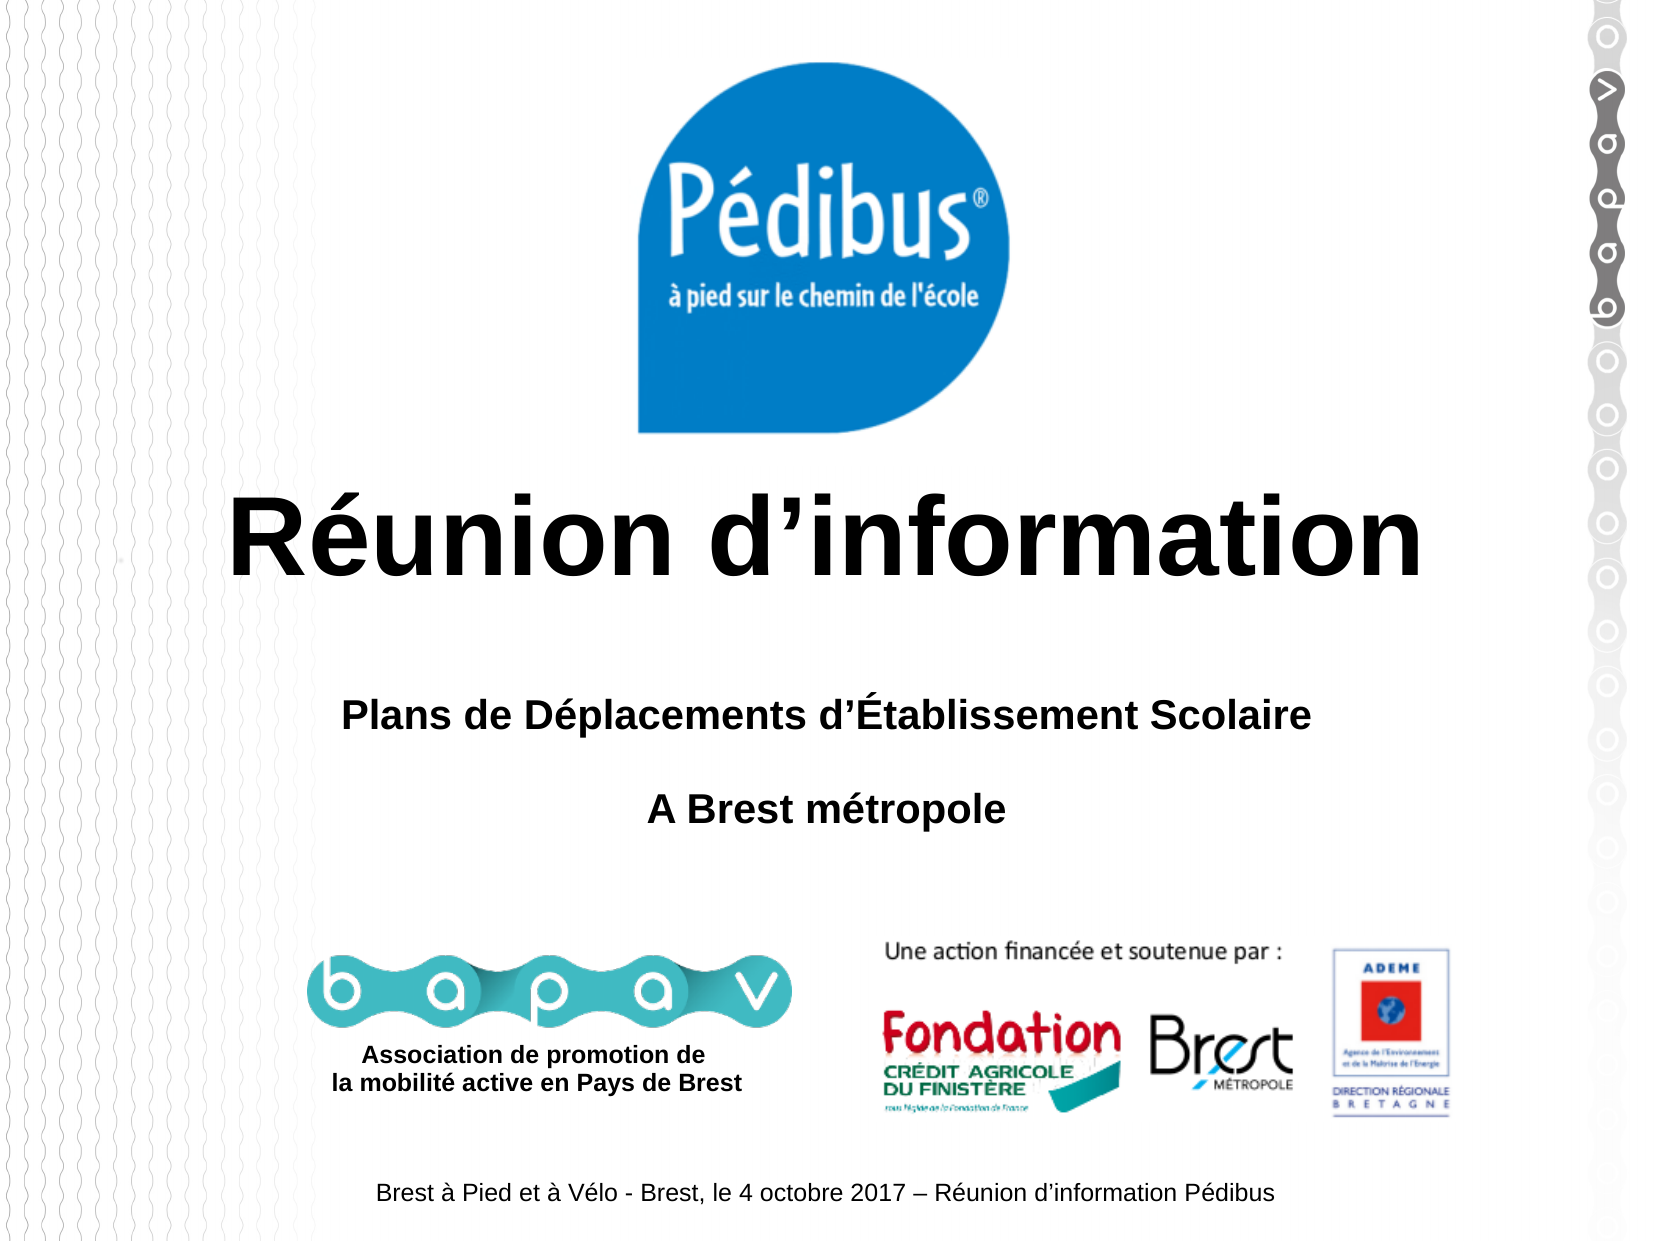

Réunion d’information
Plans de Déplacements d’Établissement Scolaire
A Brest métropole
Association de promotion de
la mobilité active en Pays de Brest
Brest à Pied et à Vélo - Brest, le 4 octobre 2017 – Réunion d’information Pédibus